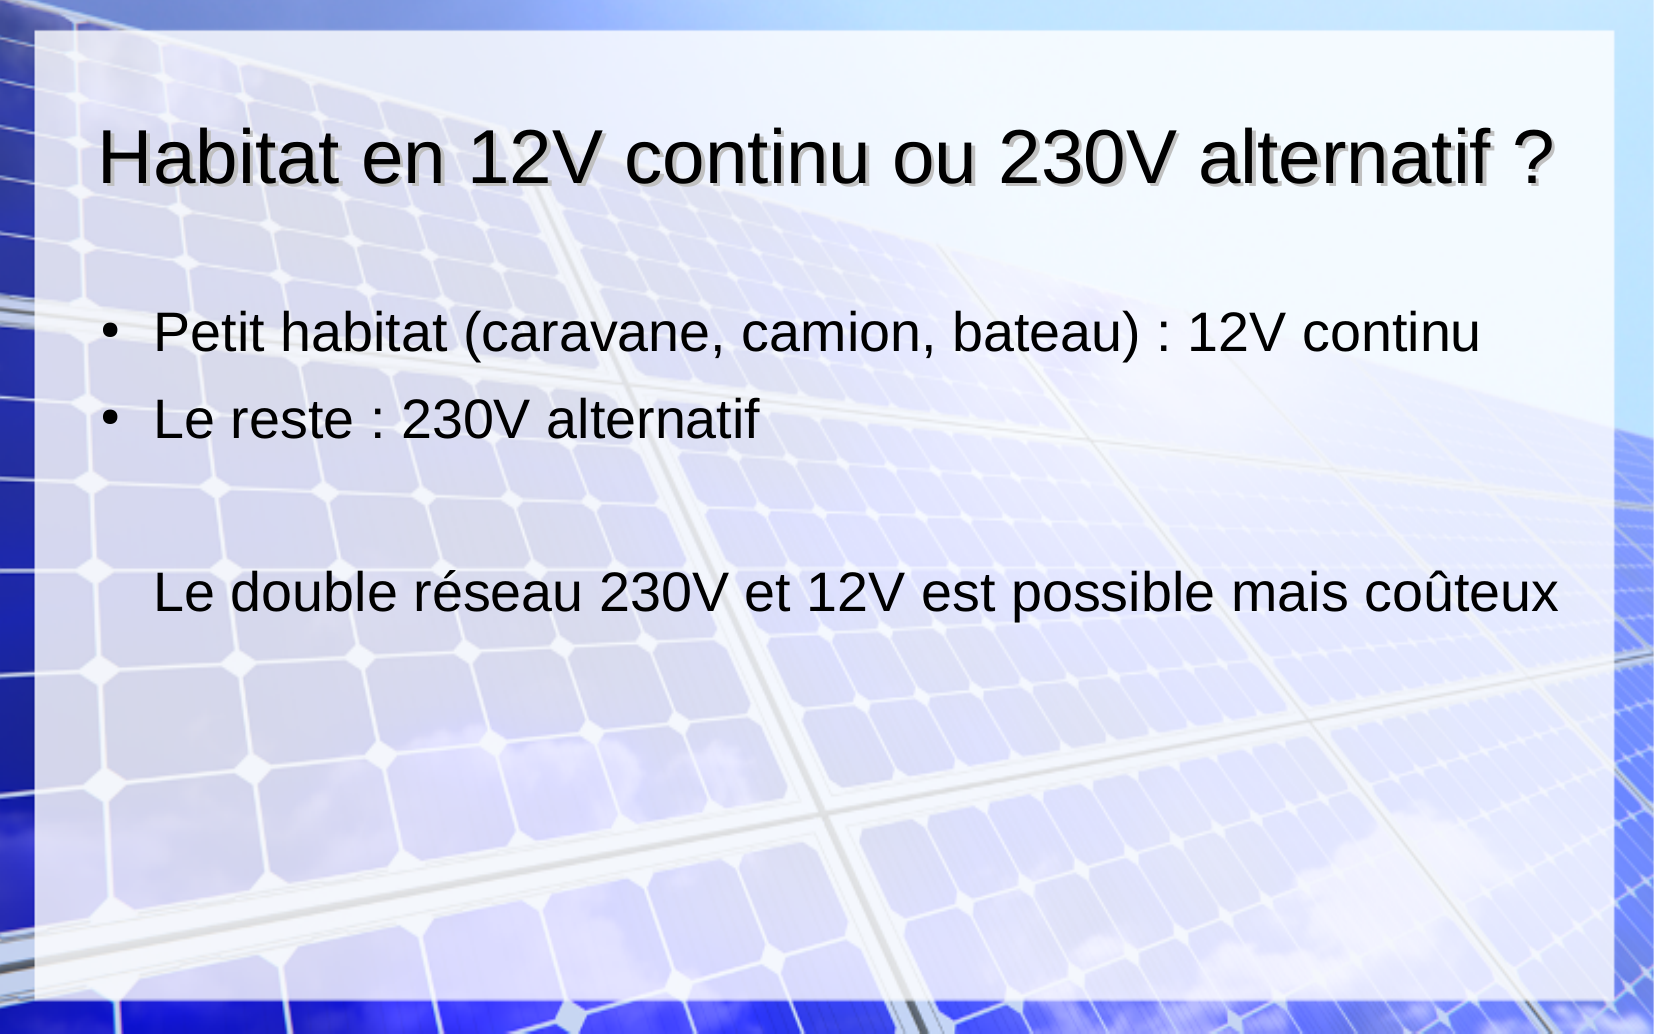

# Habitat en 12V continu ou 230V alternatif ?
Petit habitat (caravane, camion, bateau) : 12V continu
Le reste : 230V alternatif
Le double réseau 230V et 12V est possible mais coûteux